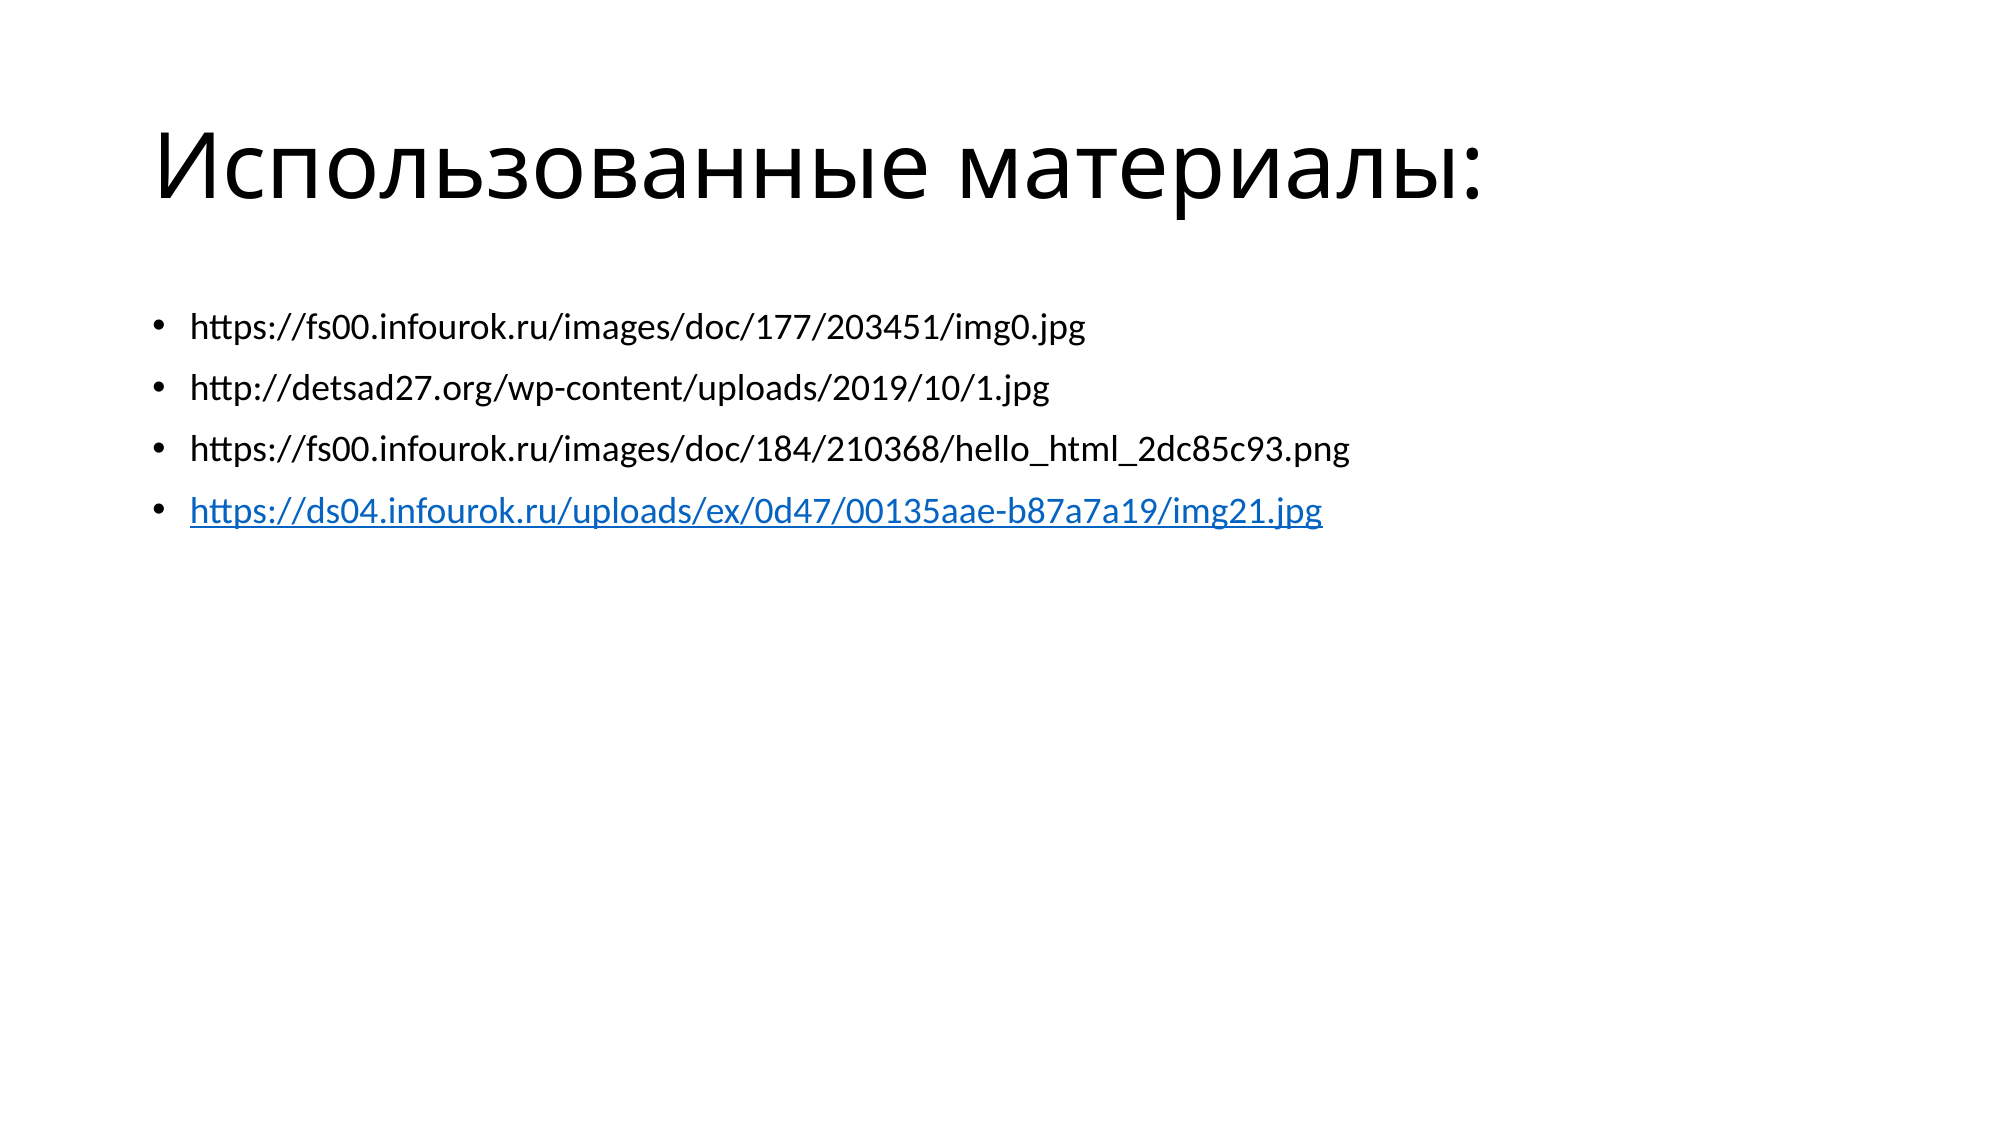

# Использованные материалы:
https://fs00.infourok.ru/images/doc/177/203451/img0.jpg
http://detsad27.org/wp-content/uploads/2019/10/1.jpg
https://fs00.infourok.ru/images/doc/184/210368/hello_html_2dc85c93.png
https://ds04.infourok.ru/uploads/ex/0d47/00135aae-b87a7a19/img21.jpg